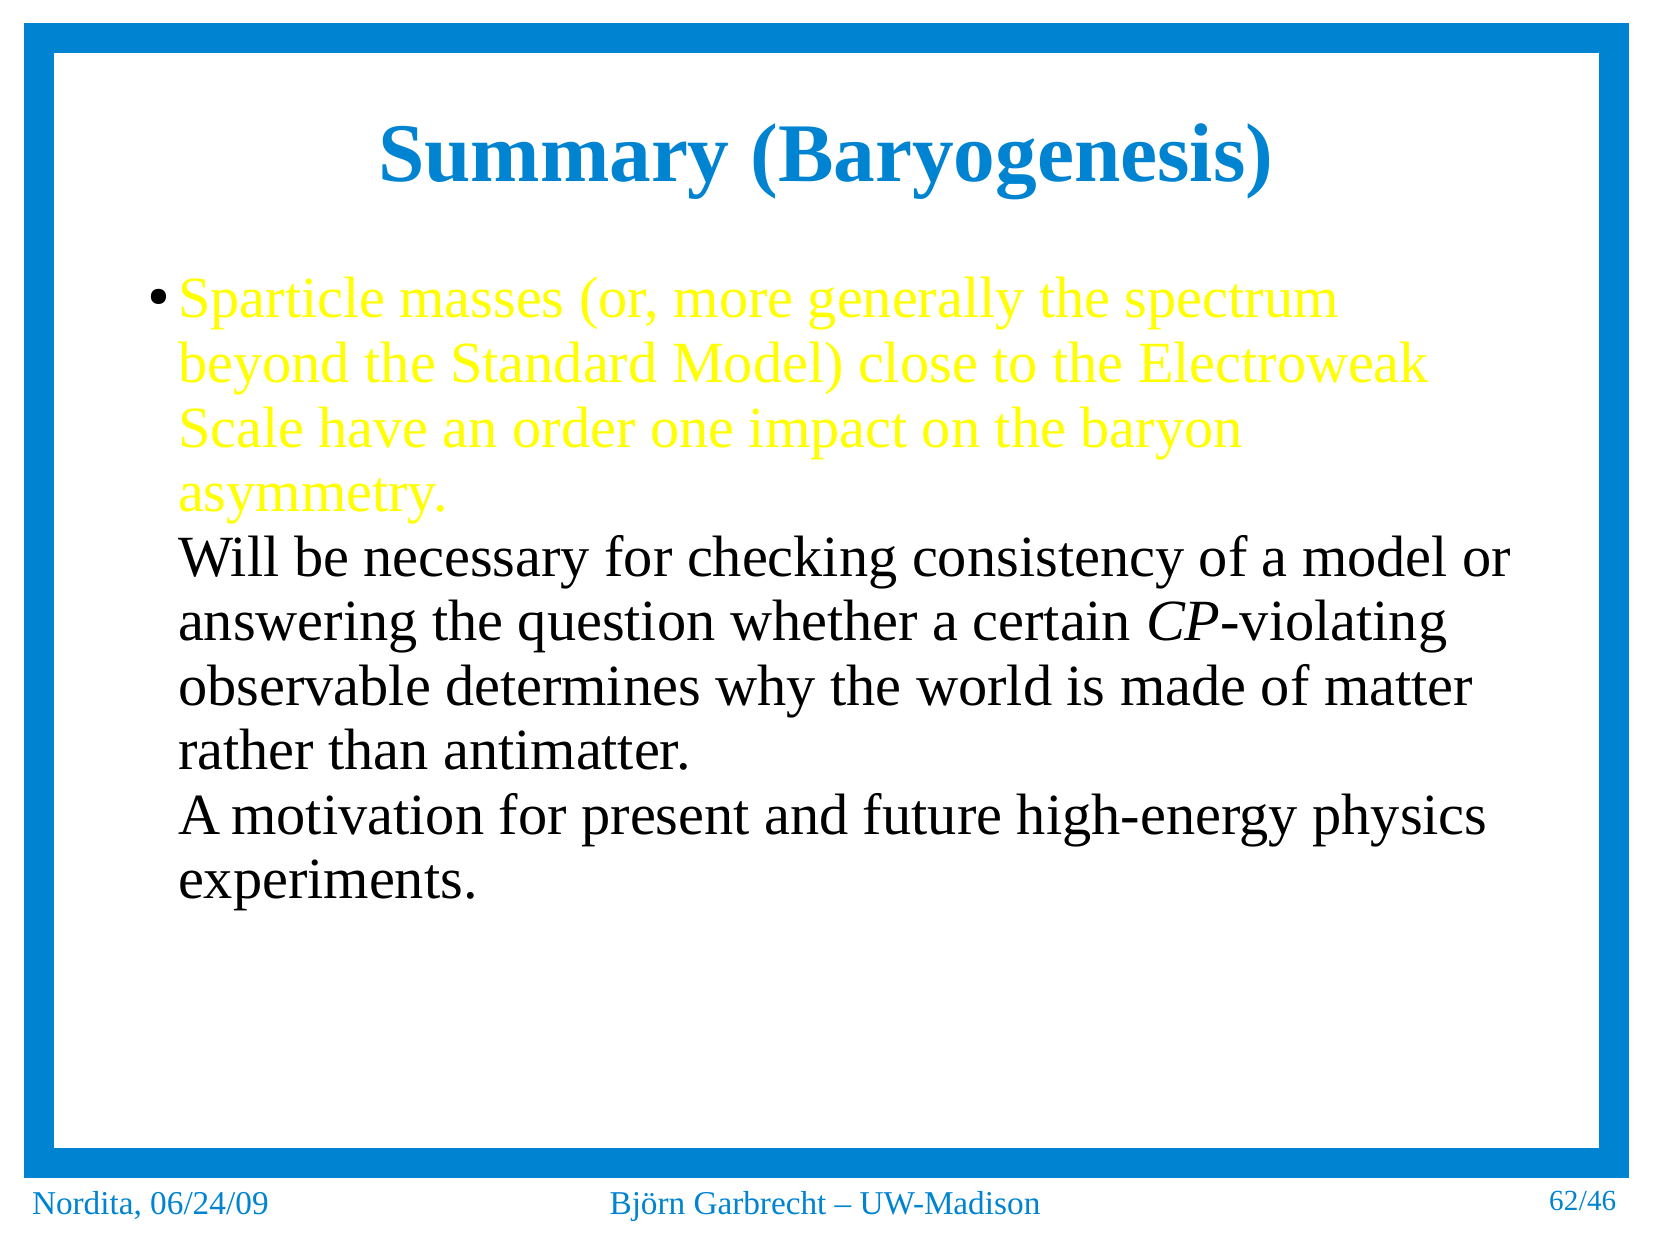

# Summary (Baryogenesis)
Sparticle masses (or, more generally the spectrum beyond the Standard Model) close to the Electroweak Scale have an order one impact on the baryon asymmetry.
Will be necessary for checking consistency of a model or answering the question whether a certain CP-violating observable determines why the world is made of matter rather than antimatter.
A motivation for present and future high-energy physics experiments.
Björn Garbrecht – UW-Madison
62